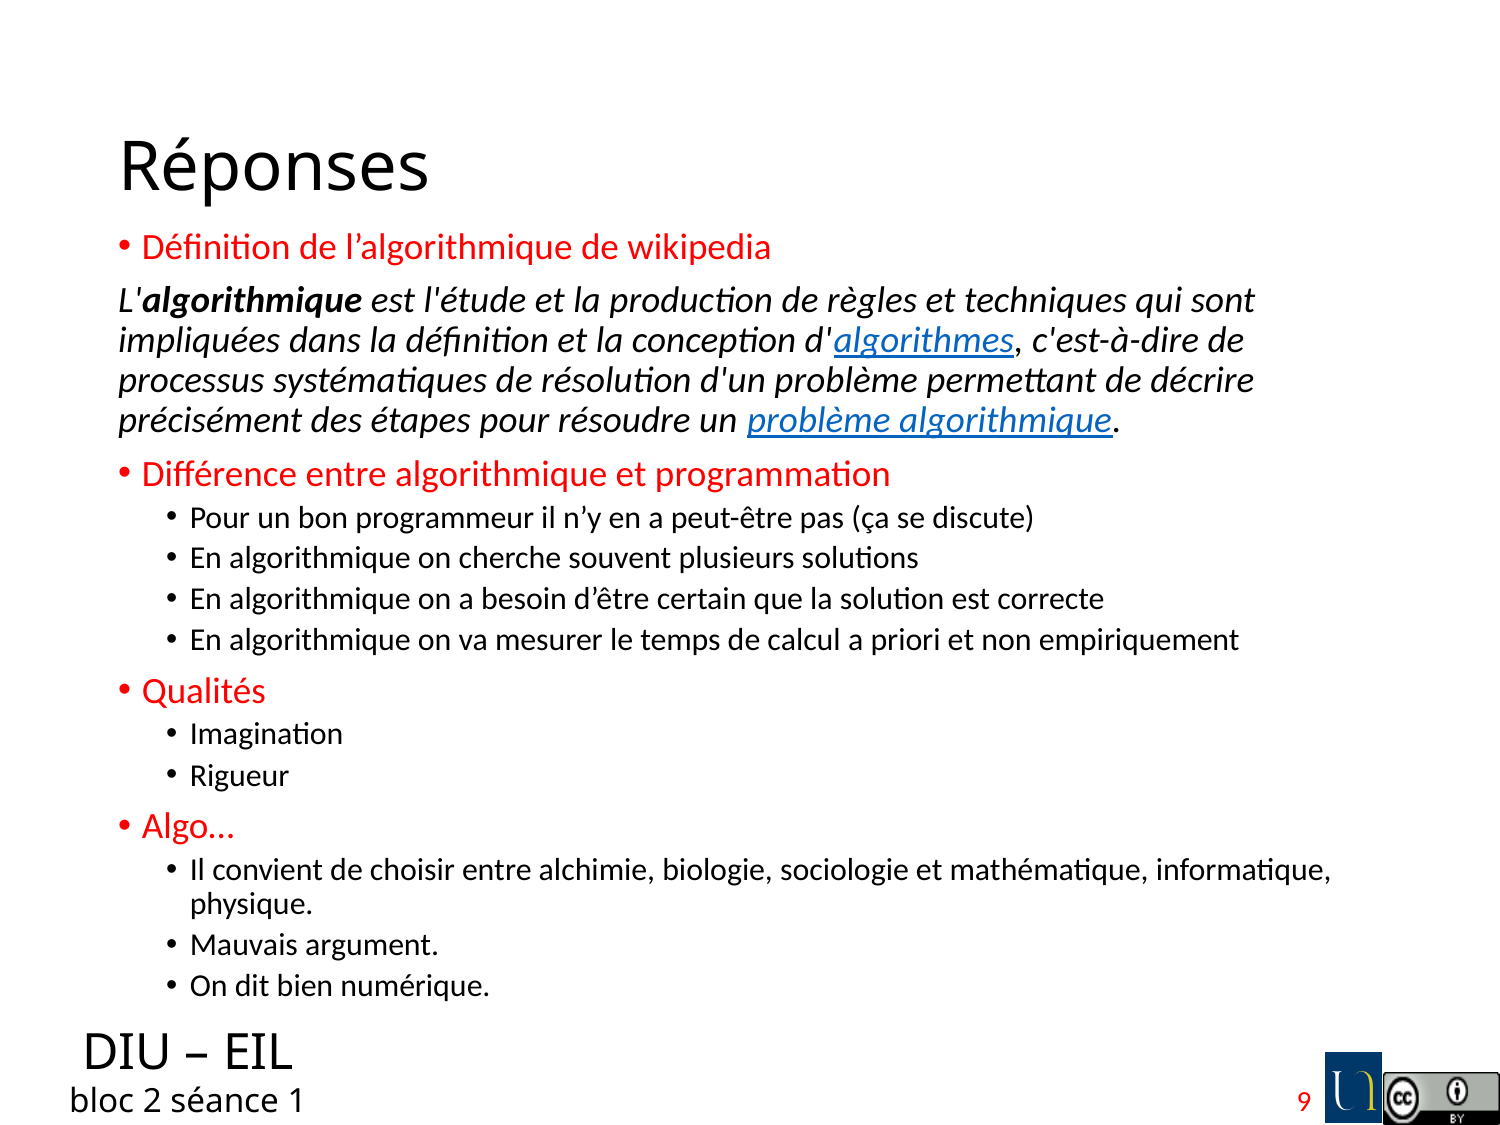

# Réponses
Définition de l’algorithmique de wikipedia
L'algorithmique est l'étude et la production de règles et techniques qui sont impliquées dans la définition et la conception d'algorithmes, c'est-à-dire de processus systématiques de résolution d'un problème permettant de décrire précisément des étapes pour résoudre un problème algorithmique.
Différence entre algorithmique et programmation
Pour un bon programmeur il n’y en a peut-être pas (ça se discute)
En algorithmique on cherche souvent plusieurs solutions
En algorithmique on a besoin d’être certain que la solution est correcte
En algorithmique on va mesurer le temps de calcul a priori et non empiriquement
Qualités
Imagination
Rigueur
Algo…
Il convient de choisir entre alchimie, biologie, sociologie et mathématique, informatique, physique.
Mauvais argument.
On dit bien numérique.